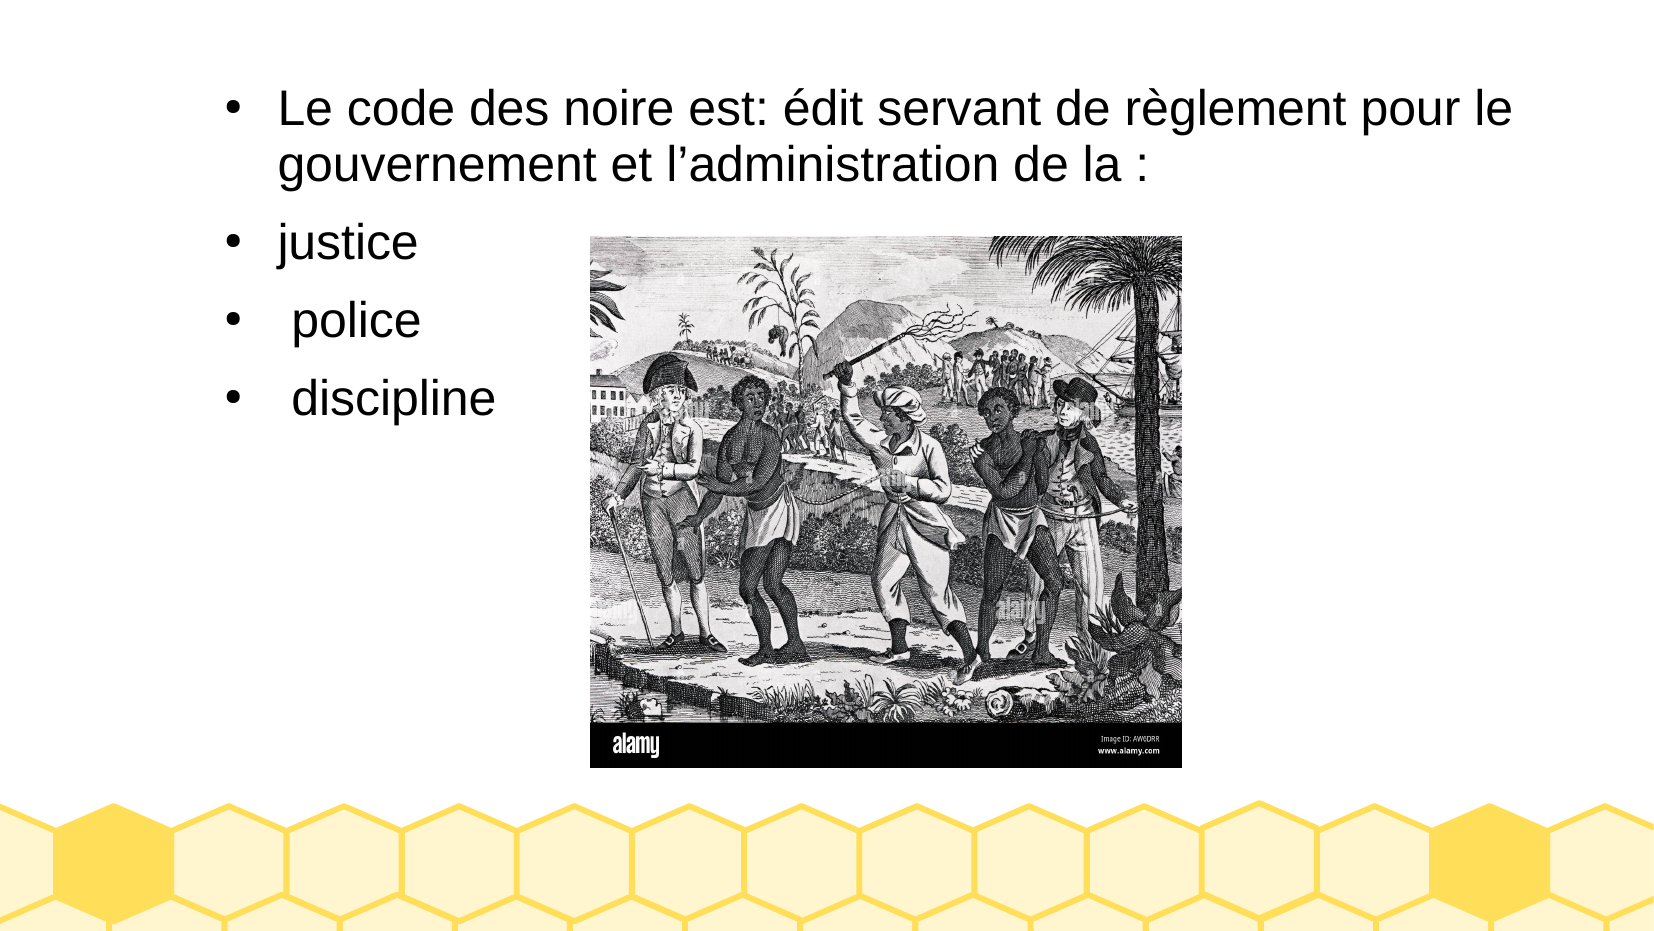

# Le code des noire est: édit servant de règlement pour le gouvernement et l’administration de la :
justice
 police
 discipline